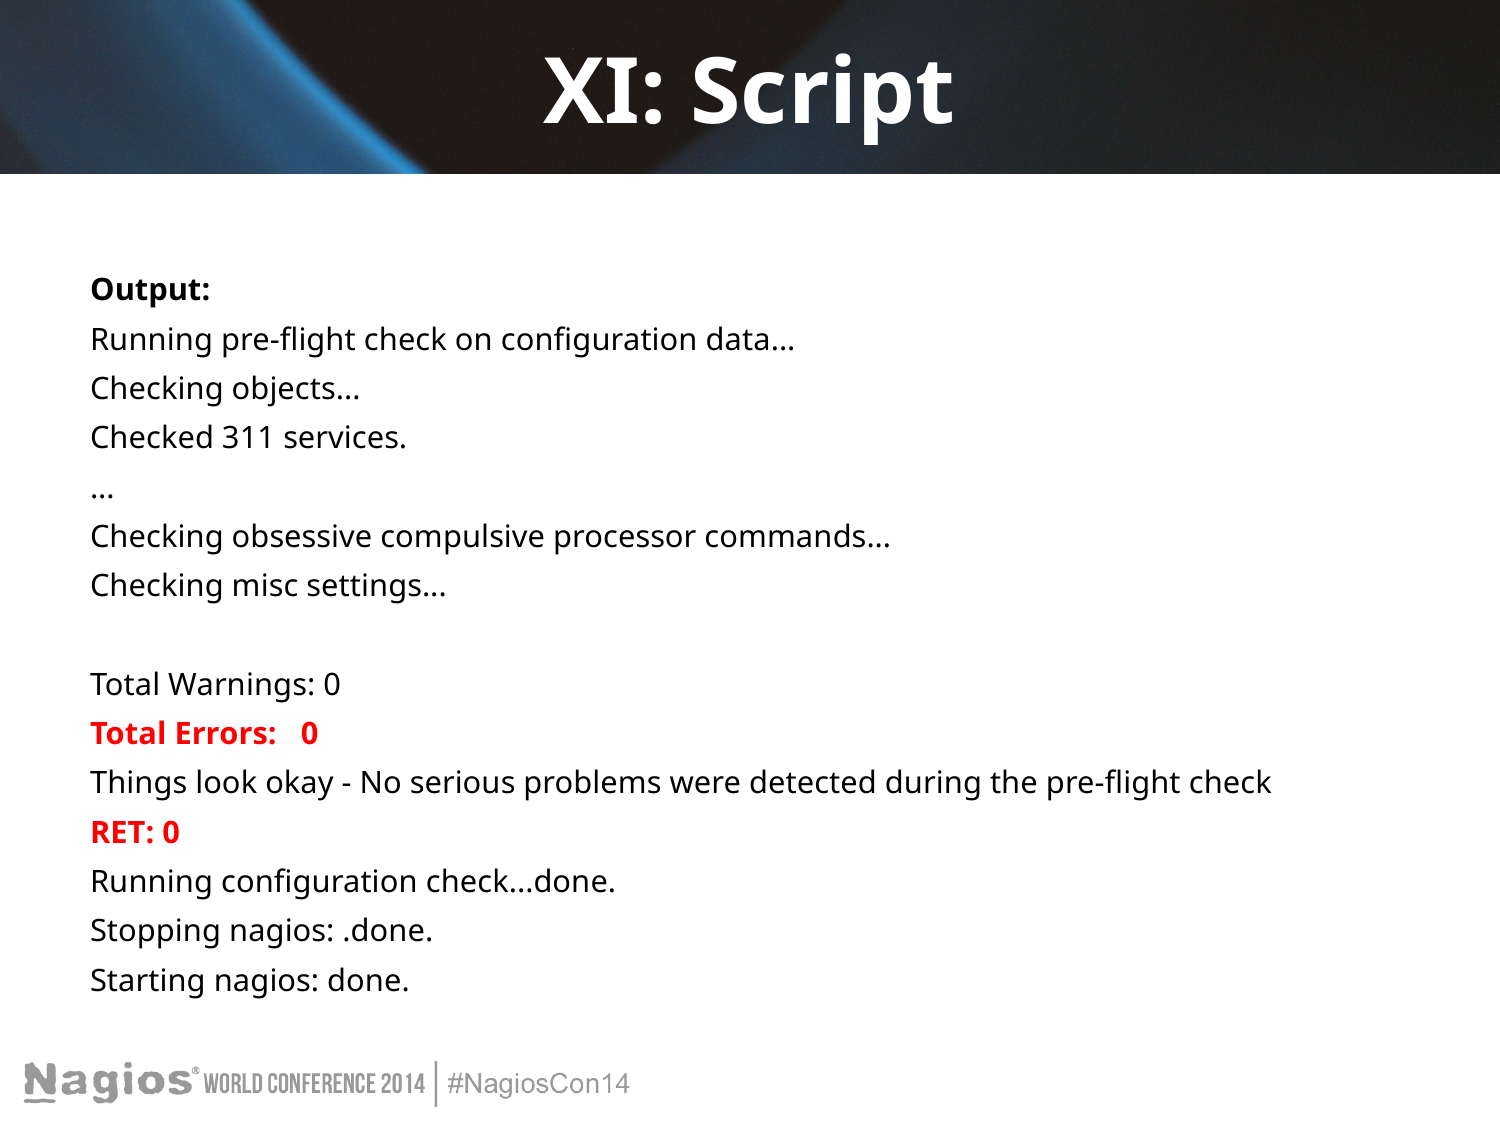

# XI: Script
Output:
Running pre-flight check on configuration data...
Checking objects...
Checked 311 services.
...
Checking obsessive compulsive processor commands...
Checking misc settings...
Total Warnings: 0
Total Errors: 0
Things look okay - No serious problems were detected during the pre-flight check
RET: 0
Running configuration check...done.
Stopping nagios: .done.
Starting nagios: done.